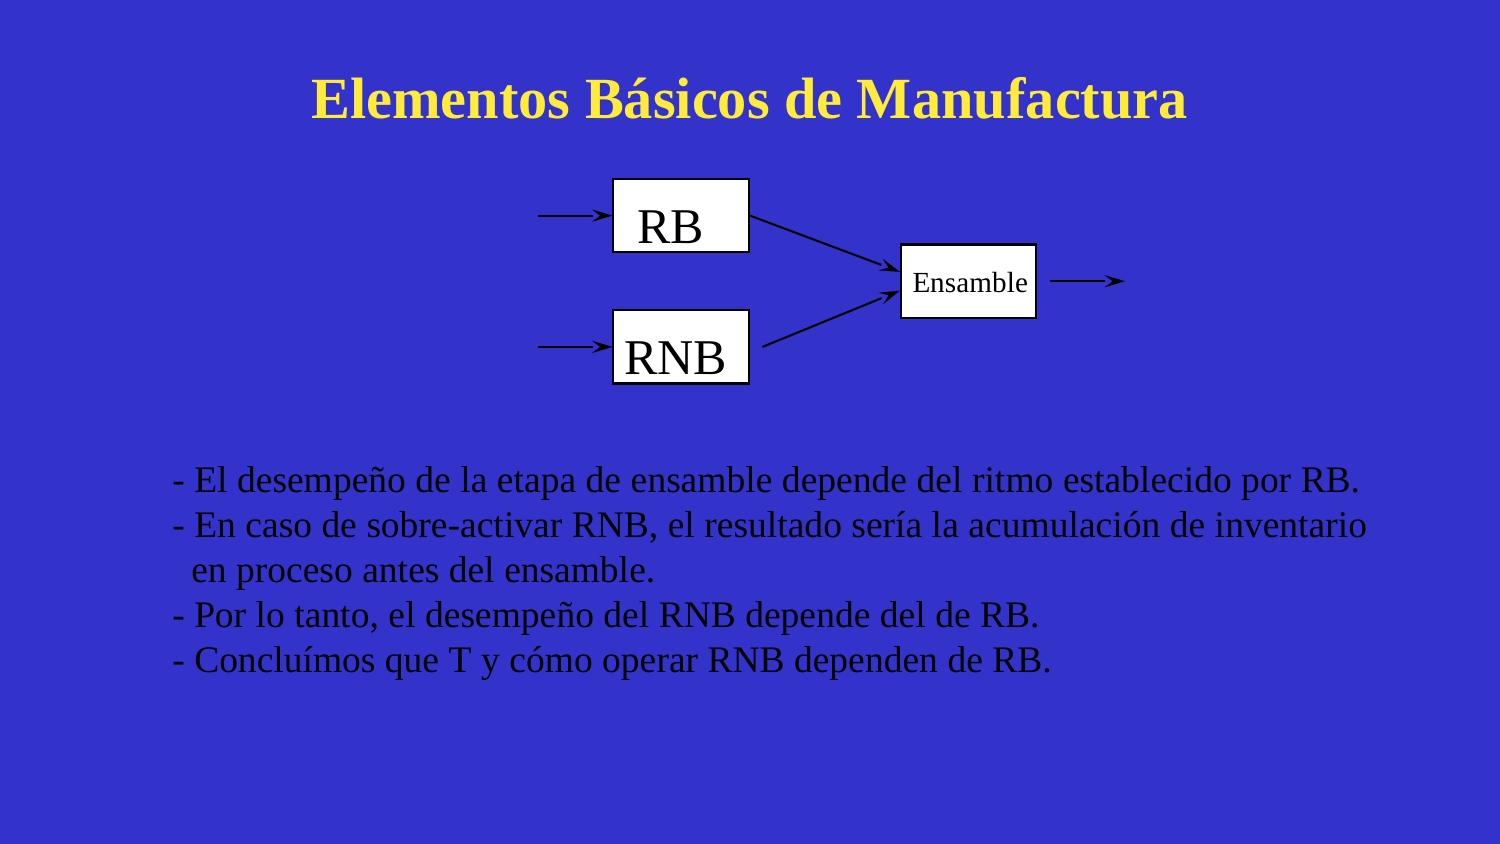

# Elementos Básicos de Manufactura
RB
Ensamble
RNB
- El desempeño de la etapa de ensamble depende del ritmo establecido por RB.
- En caso de sobre-activar RNB, el resultado sería la acumulación de inventario
 en proceso antes del ensamble.
- Por lo tanto, el desempeño del RNB depende del de RB.
- Concluímos que T y cómo operar RNB dependen de RB.